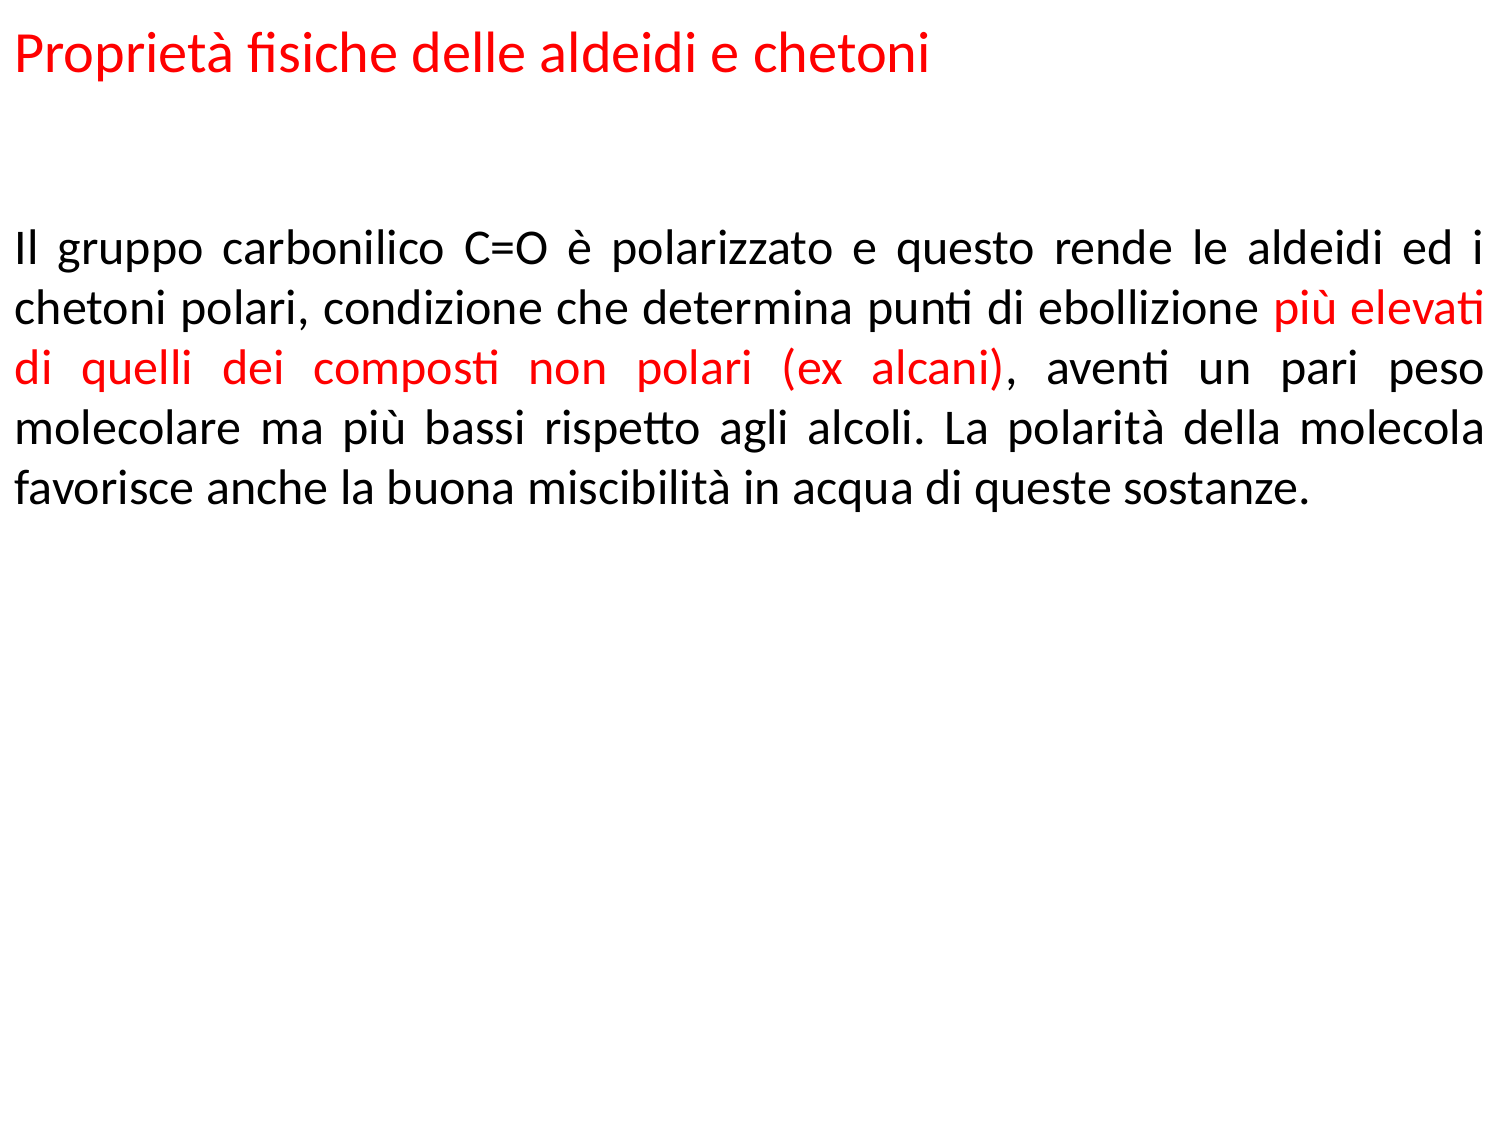

Proprietà fisiche delle aldeidi e chetoni
Il gruppo carbonilico C=O è polarizzato e questo rende le aldeidi ed i chetoni polari, condizione che determina punti di ebollizione più elevati di quelli dei composti non polari (ex alcani), aventi un pari peso molecolare ma più bassi rispetto agli alcoli. La polarità della molecola favorisce anche la buona miscibilità in acqua di queste sostanze.